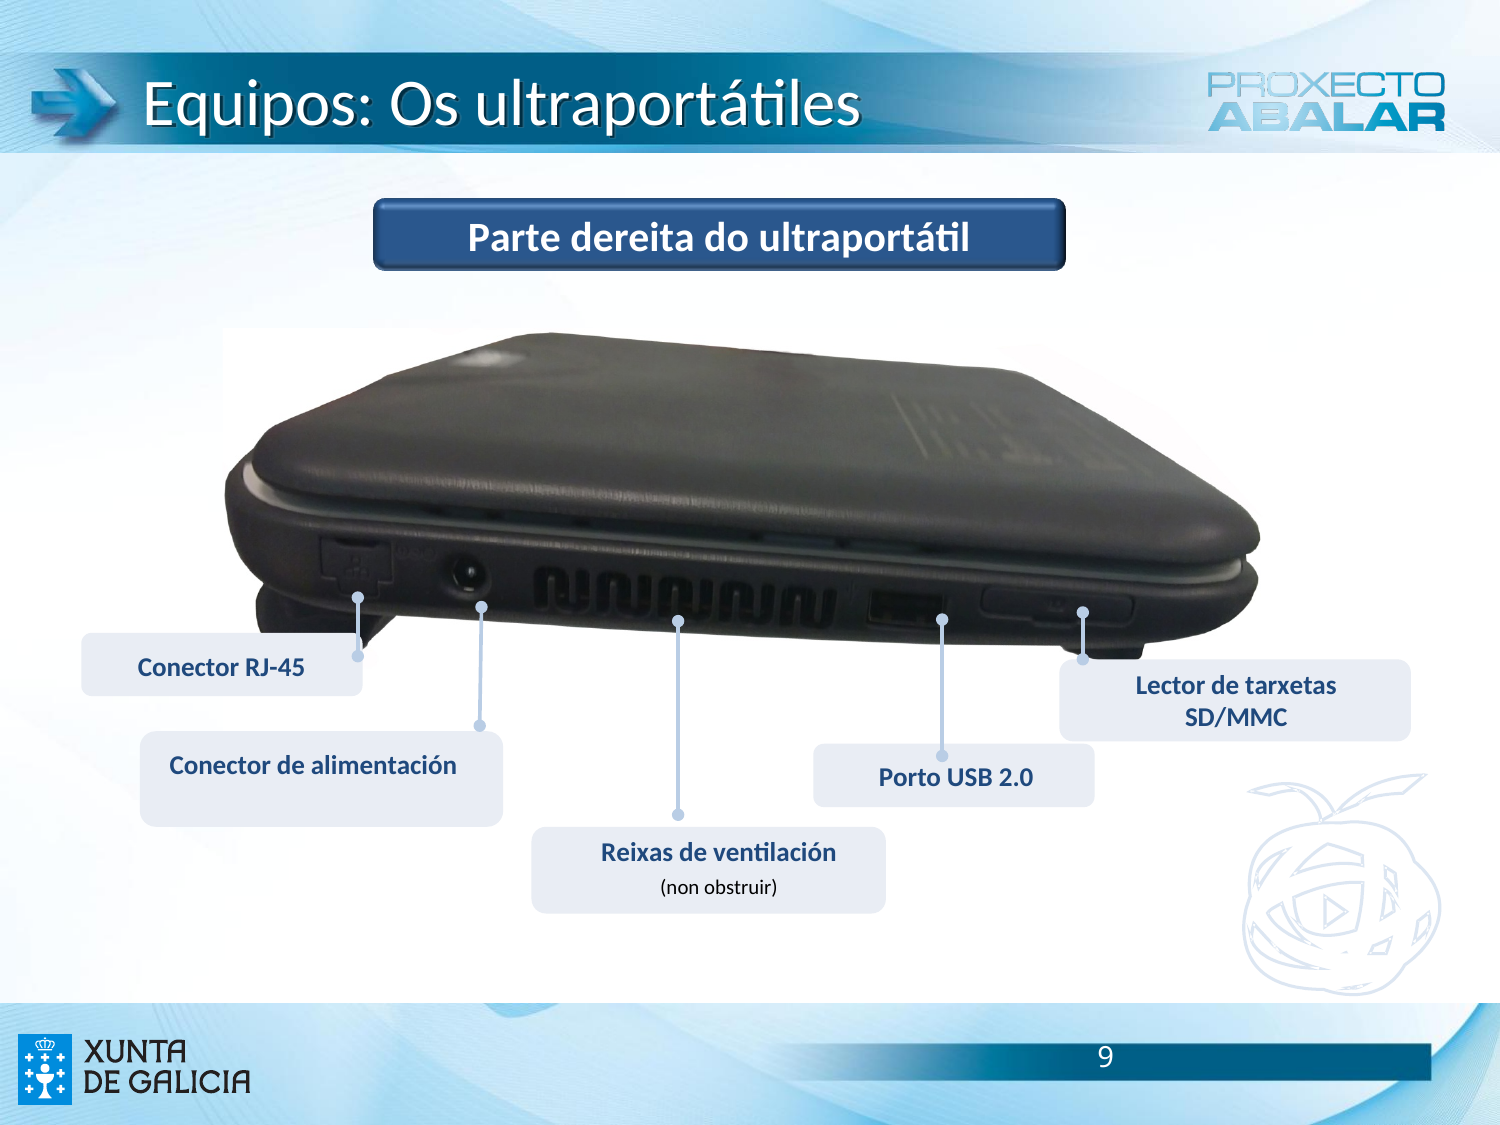

Equipos: Os ultraportátiles
Parte dereita do ultraportátil
Conector RJ-45
Lector de tarxetas SD/MMC
Conector de alimentación
Porto USB 2.0
Reixas de ventilación
(non obstruir)